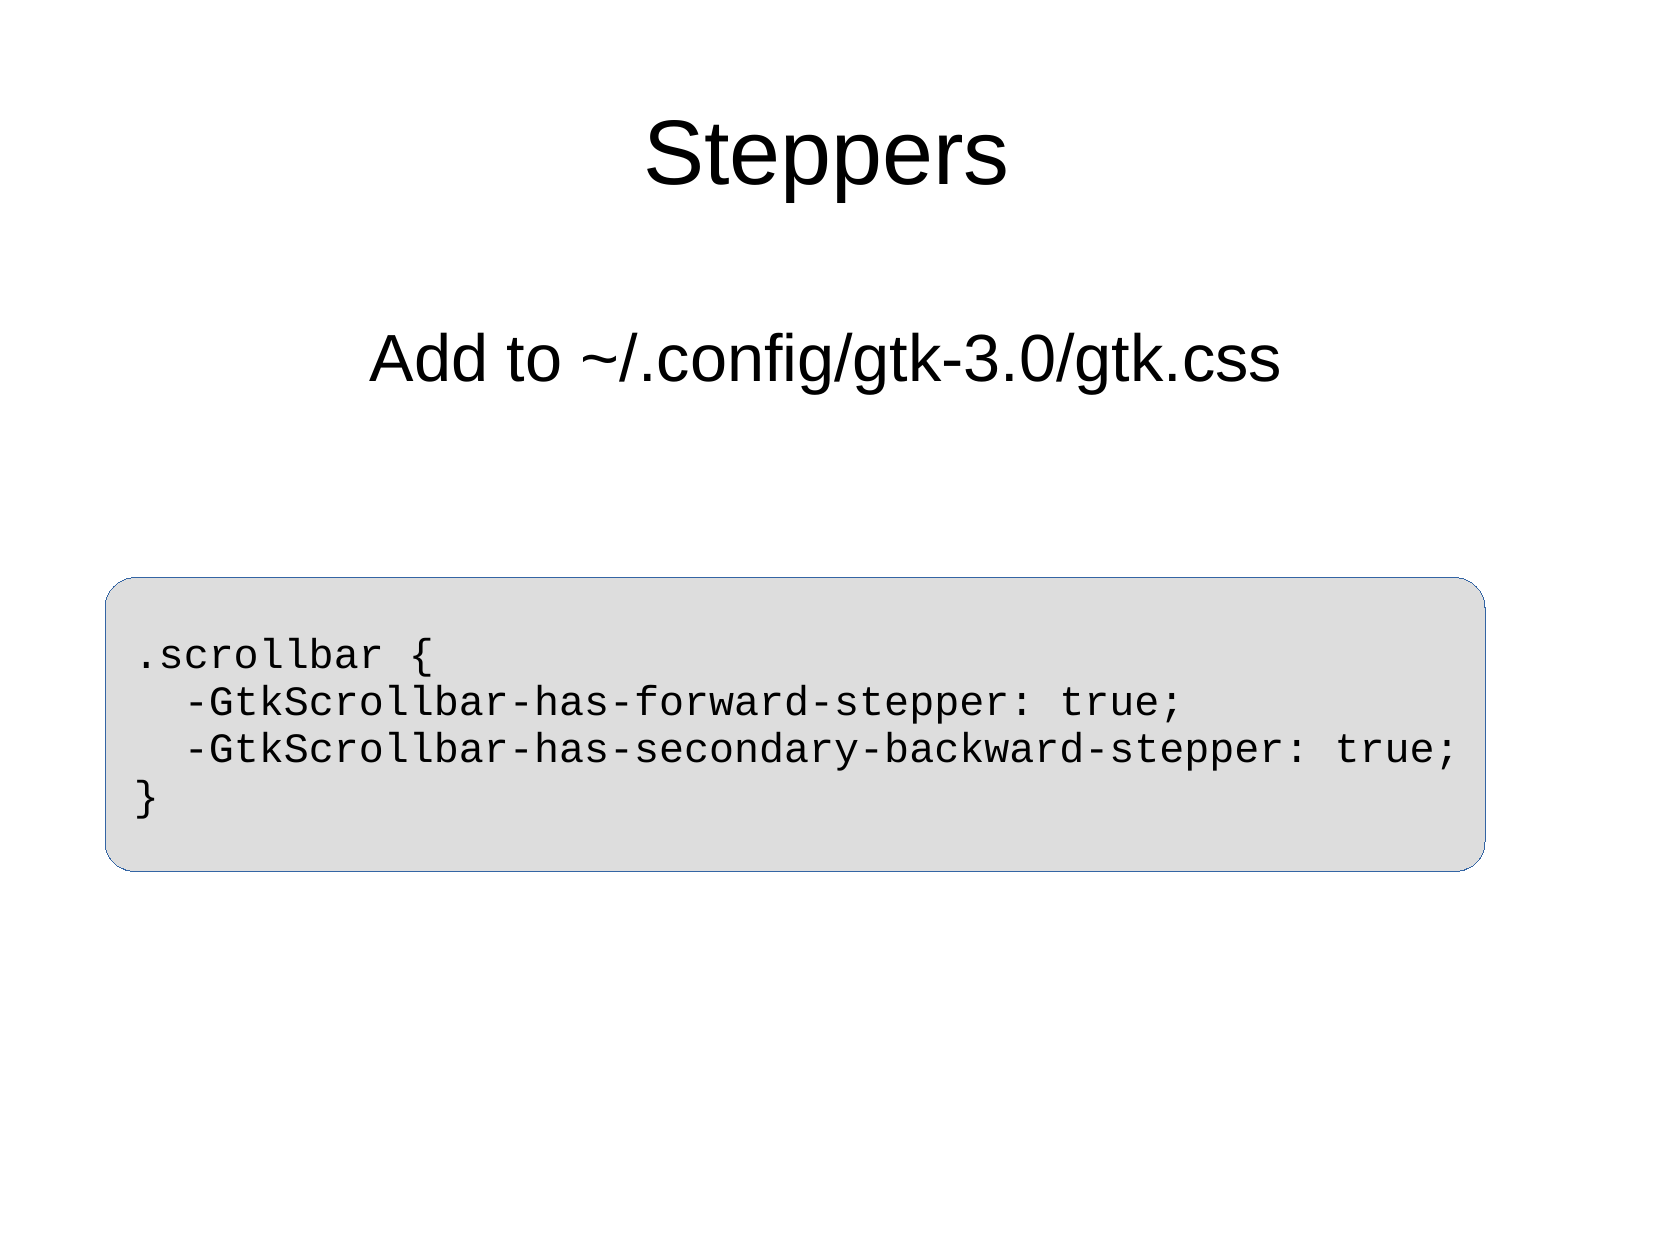

# Steppers
Add to ~/.config/gtk-3.0/gtk.css
.scrollbar {
 -GtkScrollbar-has-forward-stepper: true;
 -GtkScrollbar-has-secondary-backward-stepper: true;
}